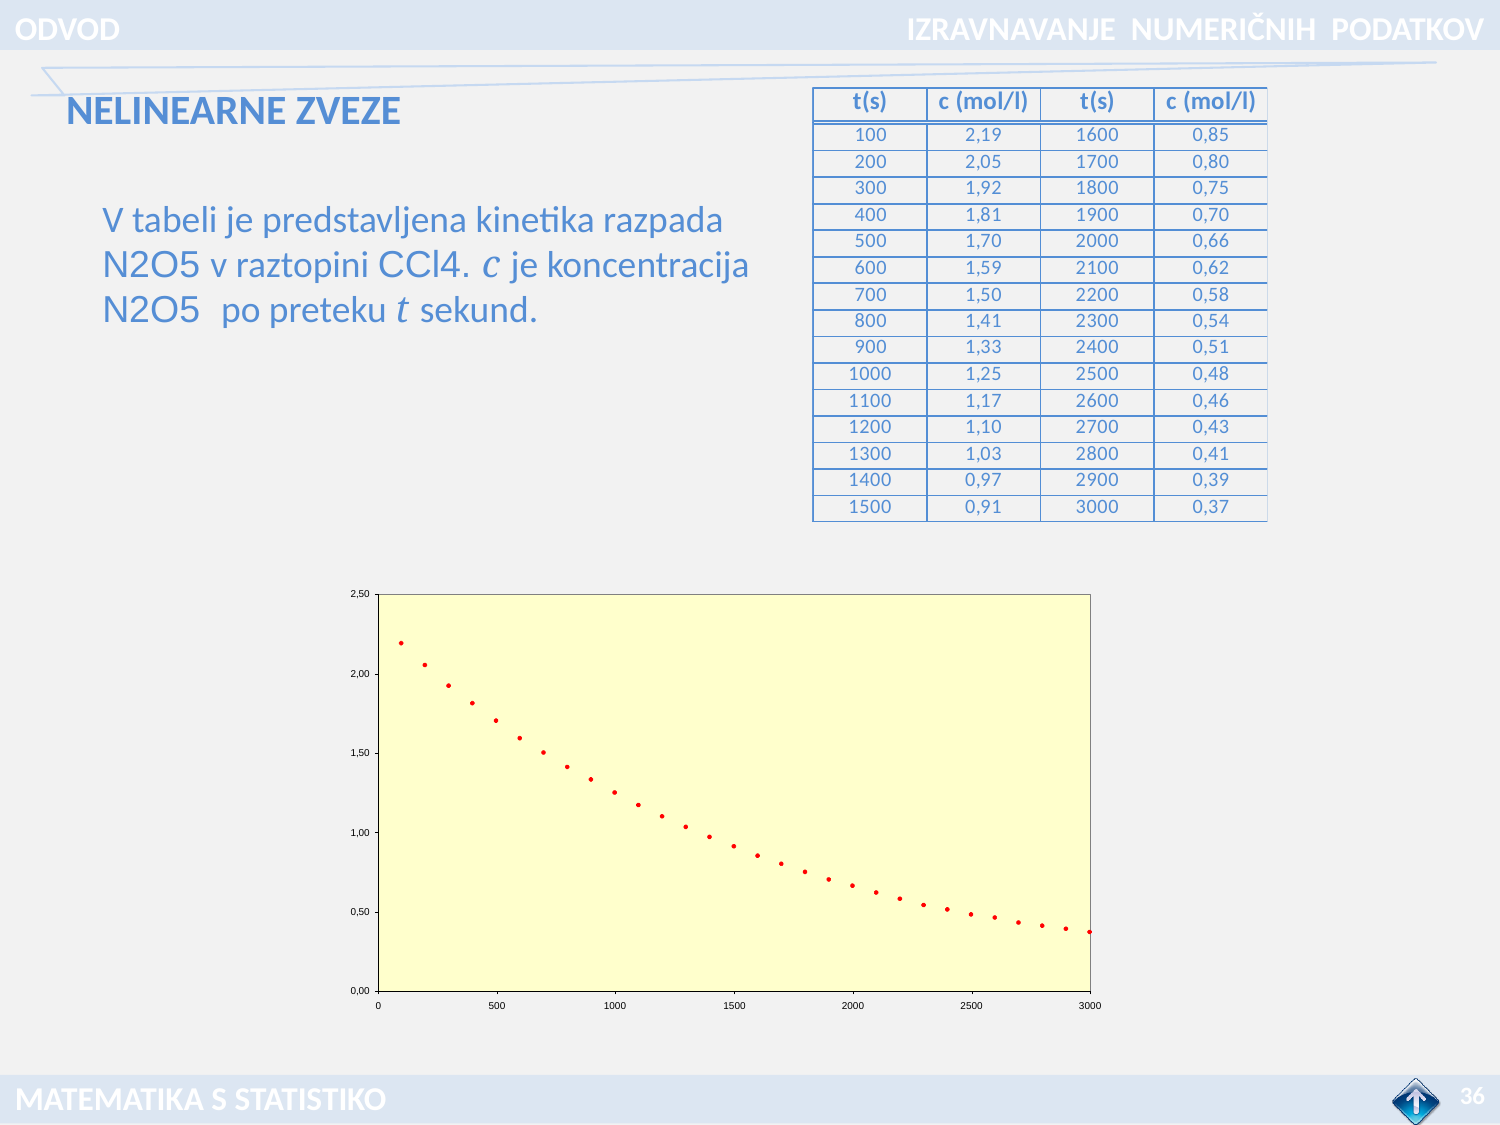

ODVOD
IZRAVNAVANJE NUMERIČNIH PODATKOV
NELINEARNE ZVEZE
V tabeli je predstavljena kinetika razpada N2O5 v raztopini CCl4. c je koncentracija N2O5 po preteku t sekund.
MATEMATIKA S STATISTIKO